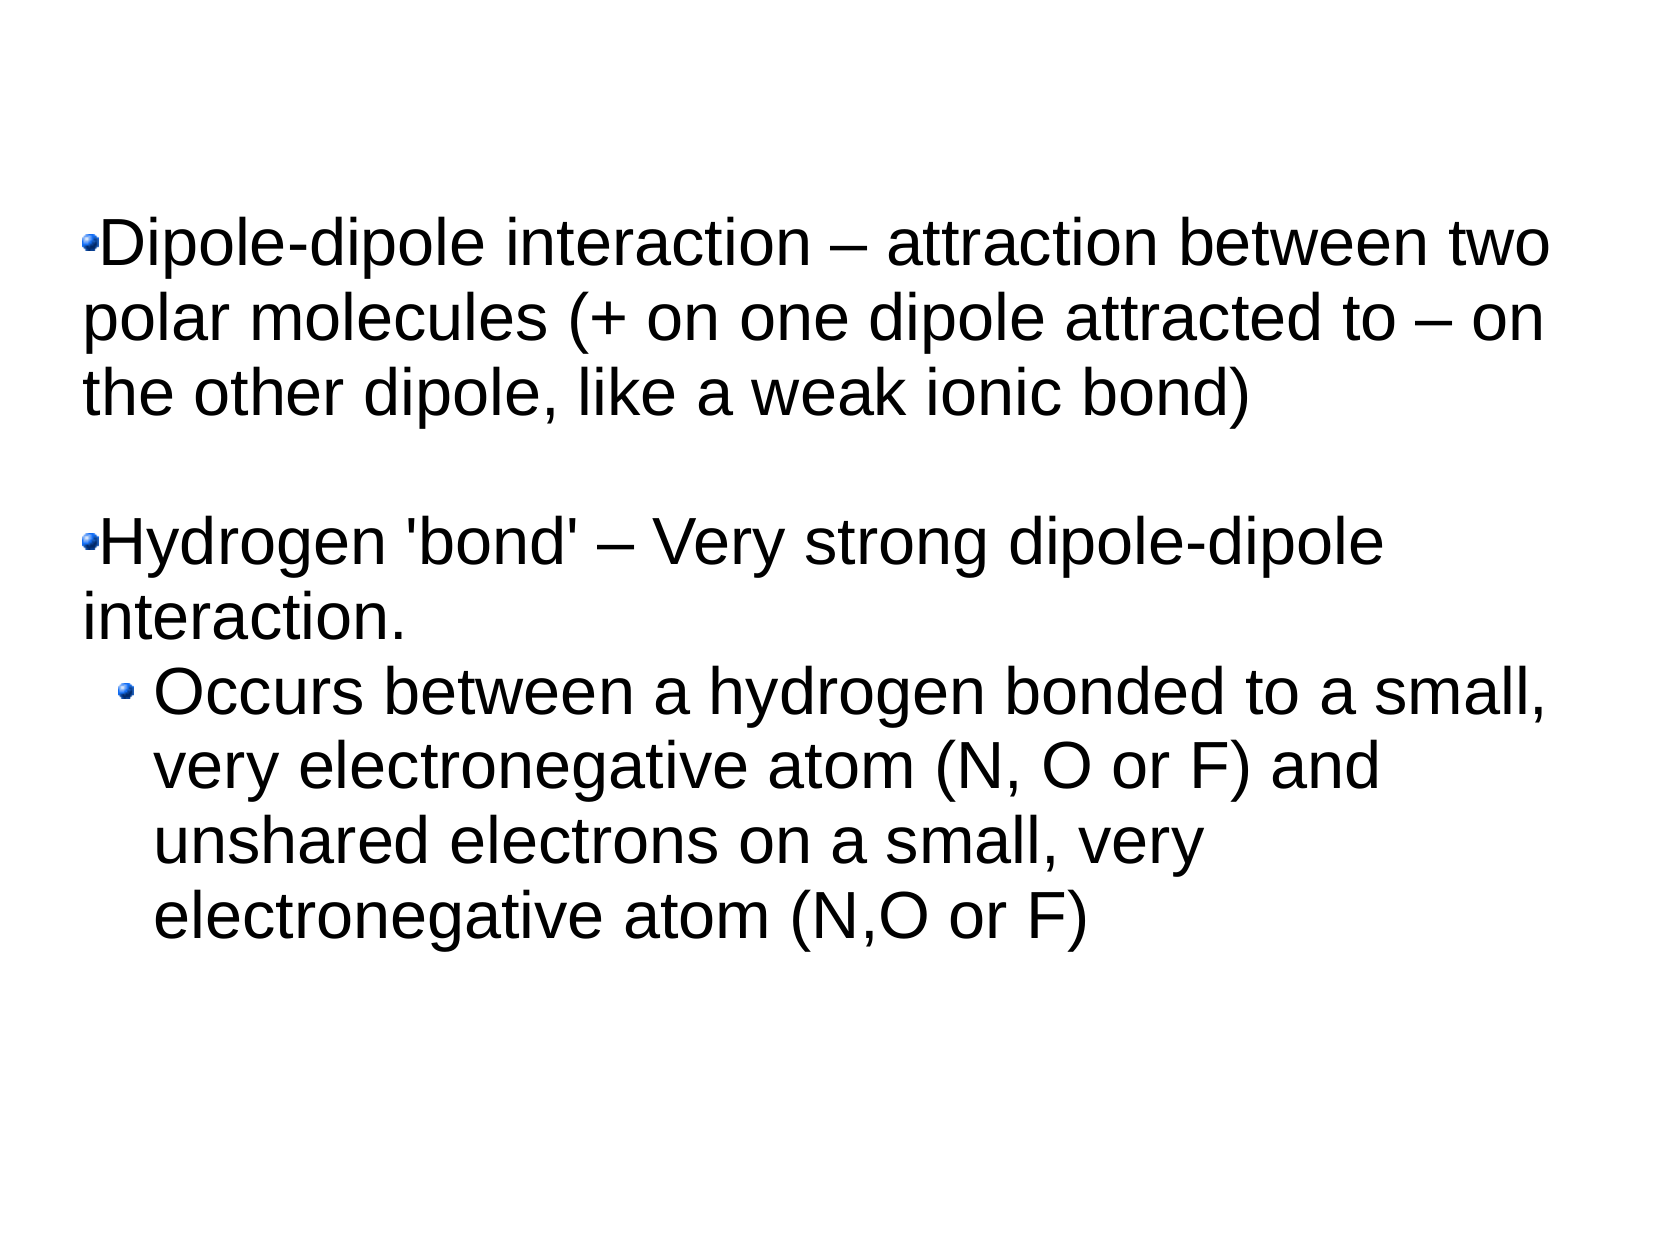

# Dipole-dipole interaction – attraction between two polar molecules (+ on one dipole attracted to – on the other dipole, like a weak ionic bond)
Hydrogen 'bond' – Very strong dipole-dipole interaction.
Occurs between a hydrogen bonded to a small, very electronegative atom (N, O or F) and unshared electrons on a small, very electronegative atom (N,O or F)